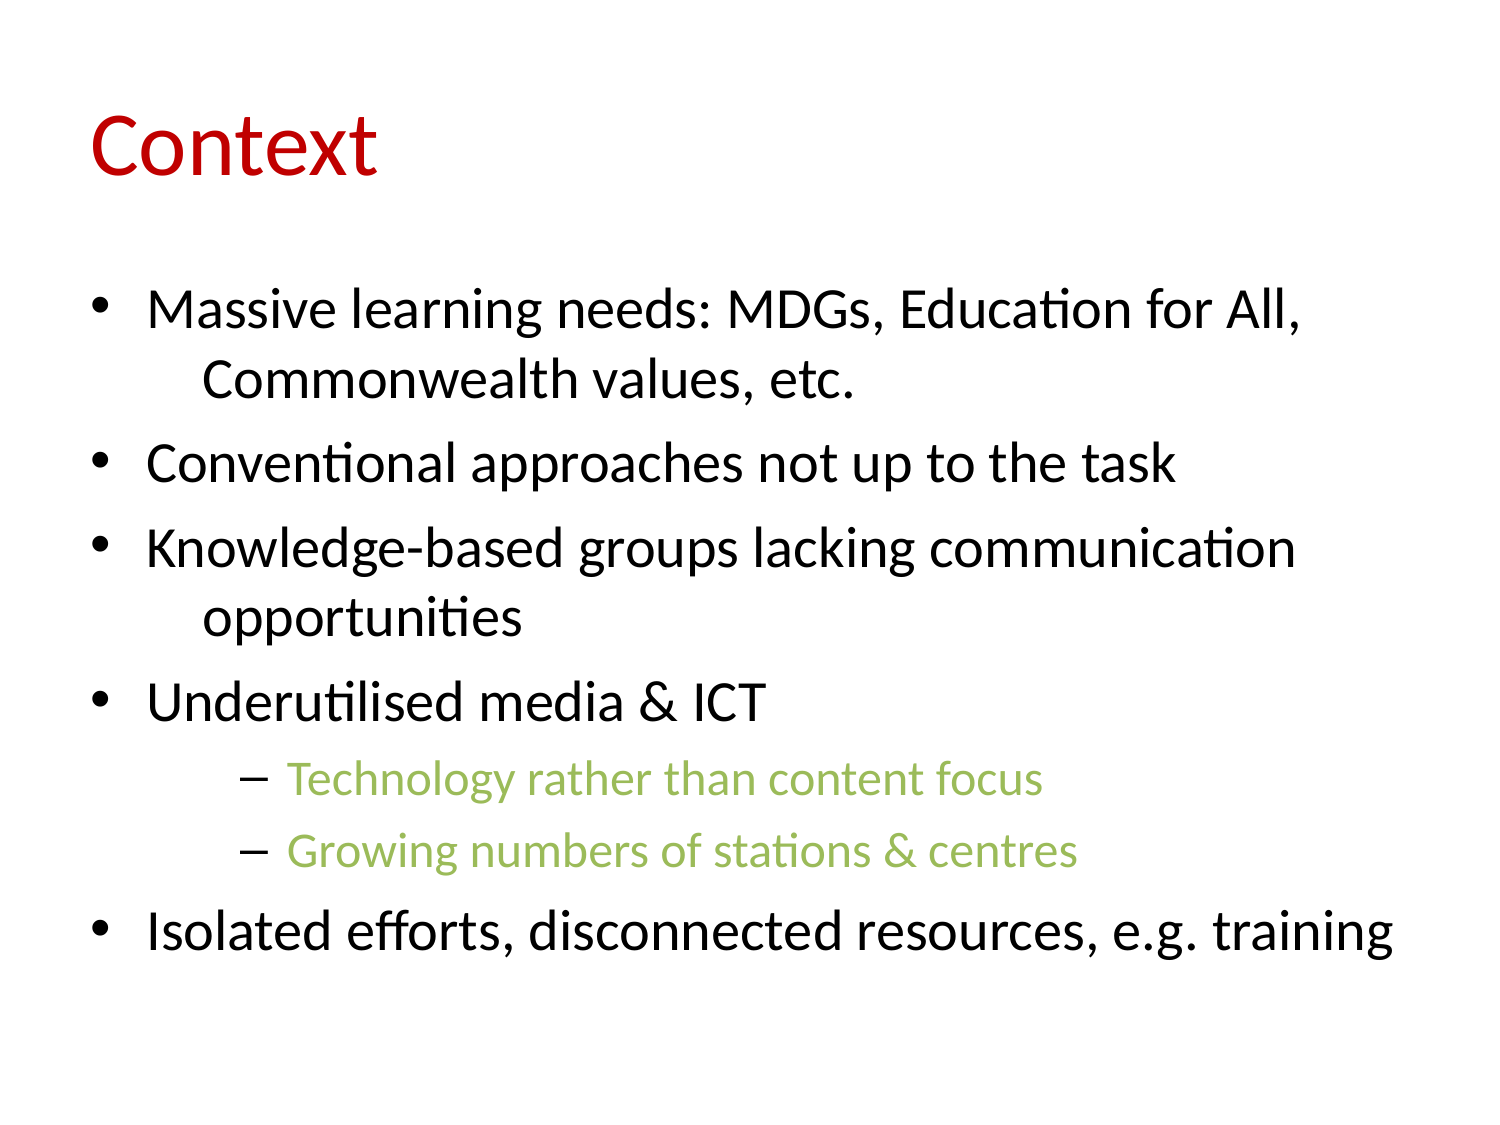

# Context
Massive learning needs: MDGs, Education for All, Commonwealth values, etc.
Conventional approaches not up to the task
Knowledge-based groups lacking communication opportunities
Underutilised media & ICT
Technology rather than content focus
Growing numbers of stations & centres
Isolated efforts, disconnected resources, e.g. training